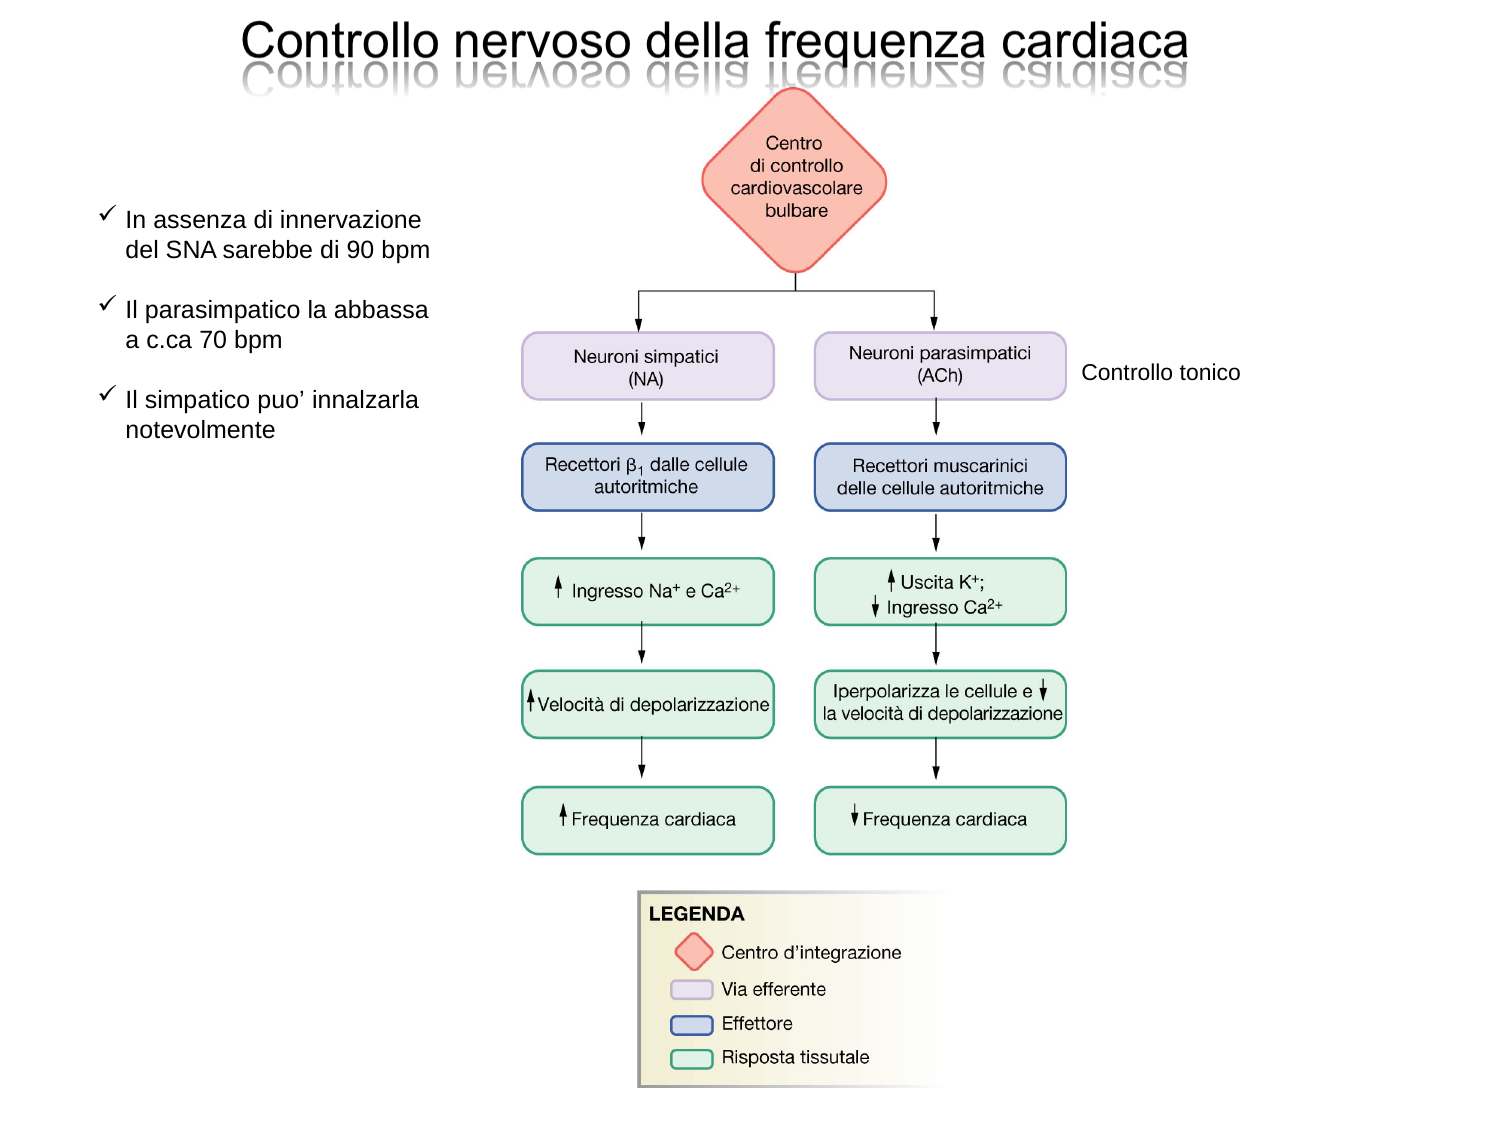

In assenza di innervazione del SNA sarebbe di 90 bpm
Il parasimpatico la abbassa a c.ca 70 bpm
Il simpatico puo’ innalzarla notevolmente
Controllo tonico